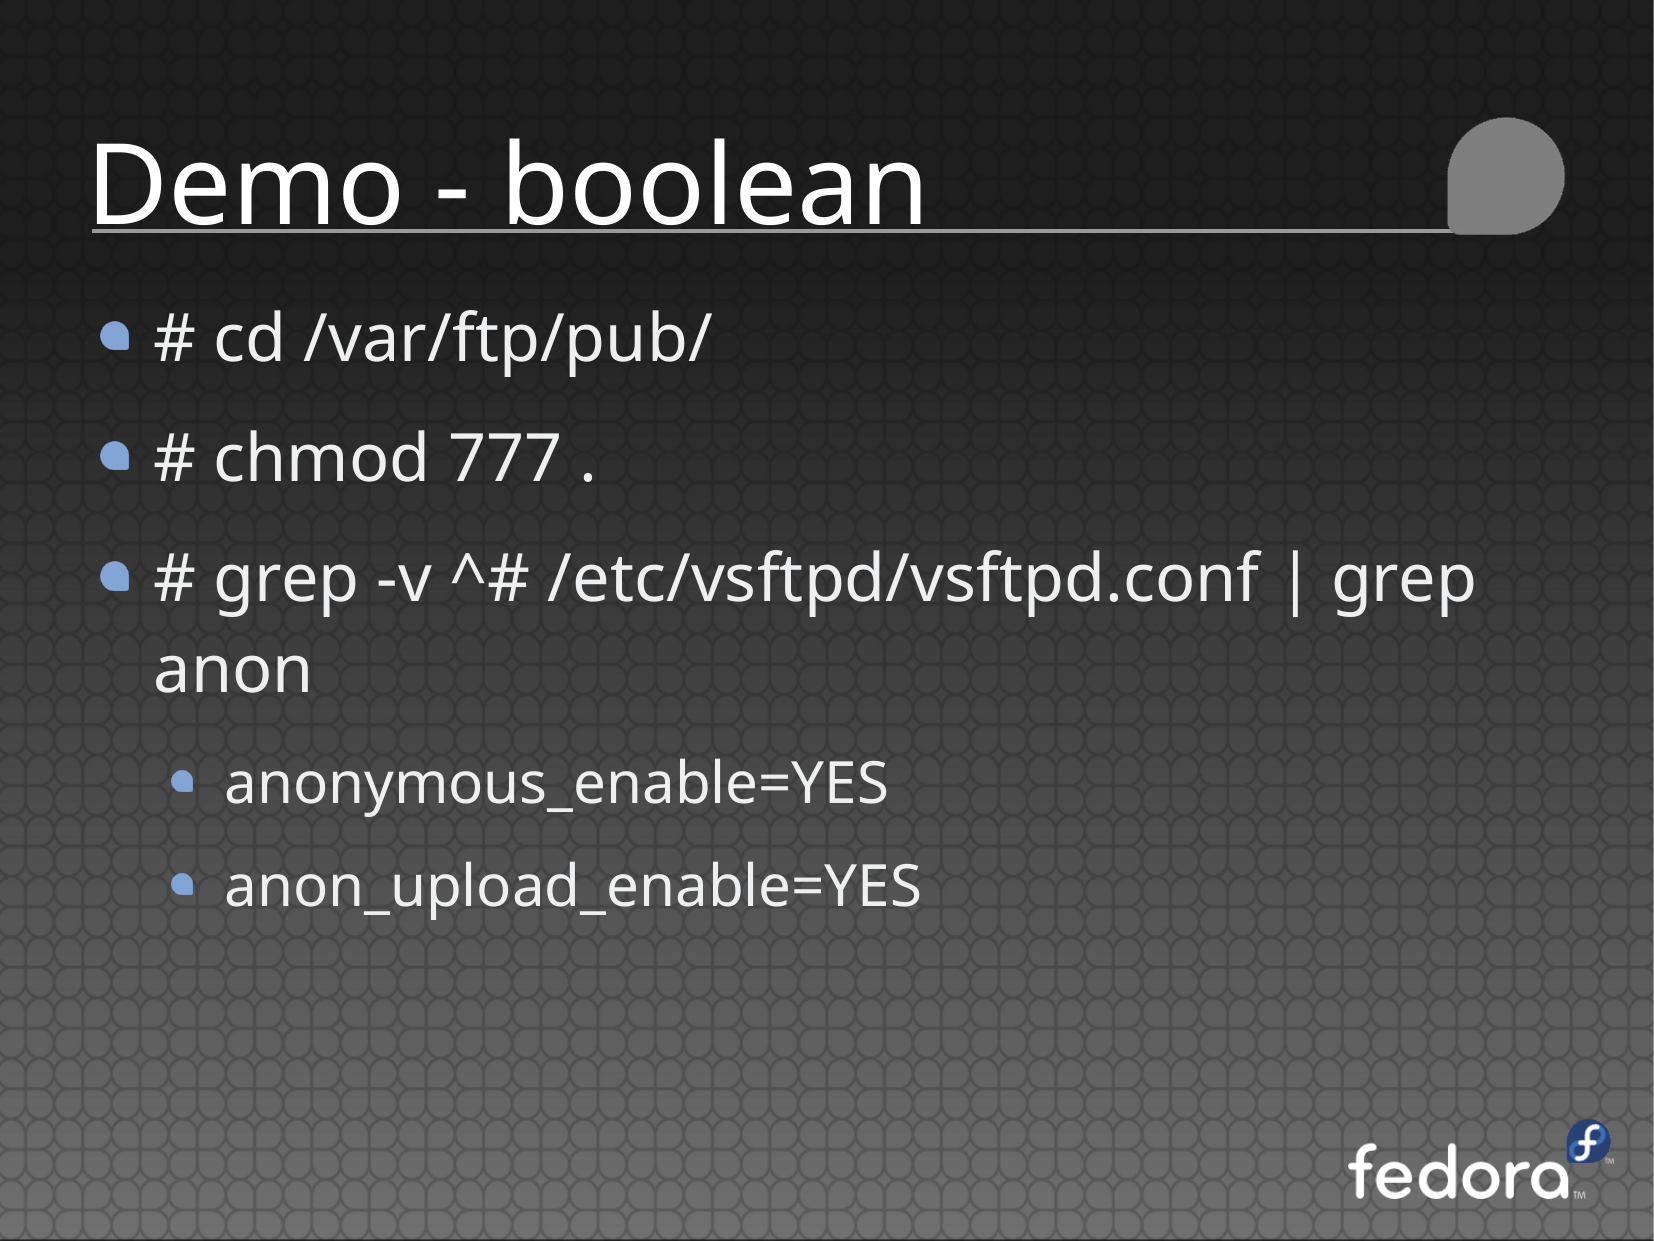

# Demo - boolean
# cd /var/ftp/pub/
# chmod 777 .
# grep -v ^# /etc/vsftpd/vsftpd.conf | grep anon
anonymous_enable=YES
anon_upload_enable=YES